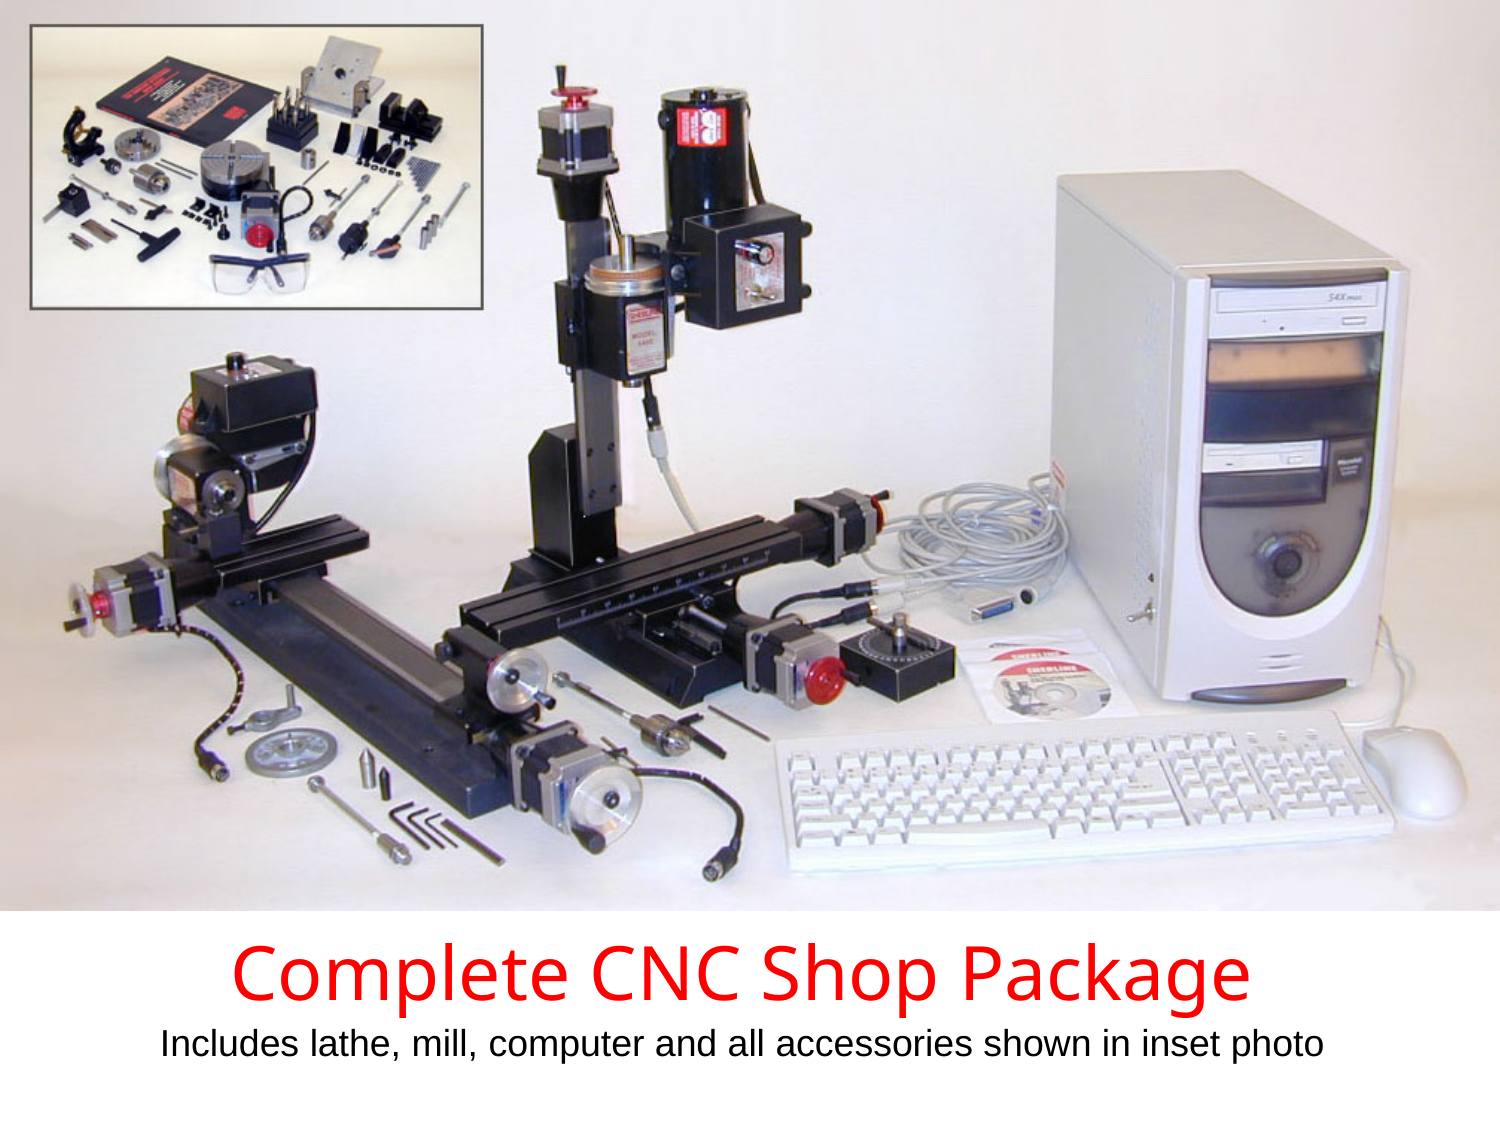

Complete CNC Shop Package
Includes lathe, mill, computer and all accessories shown in inset photo